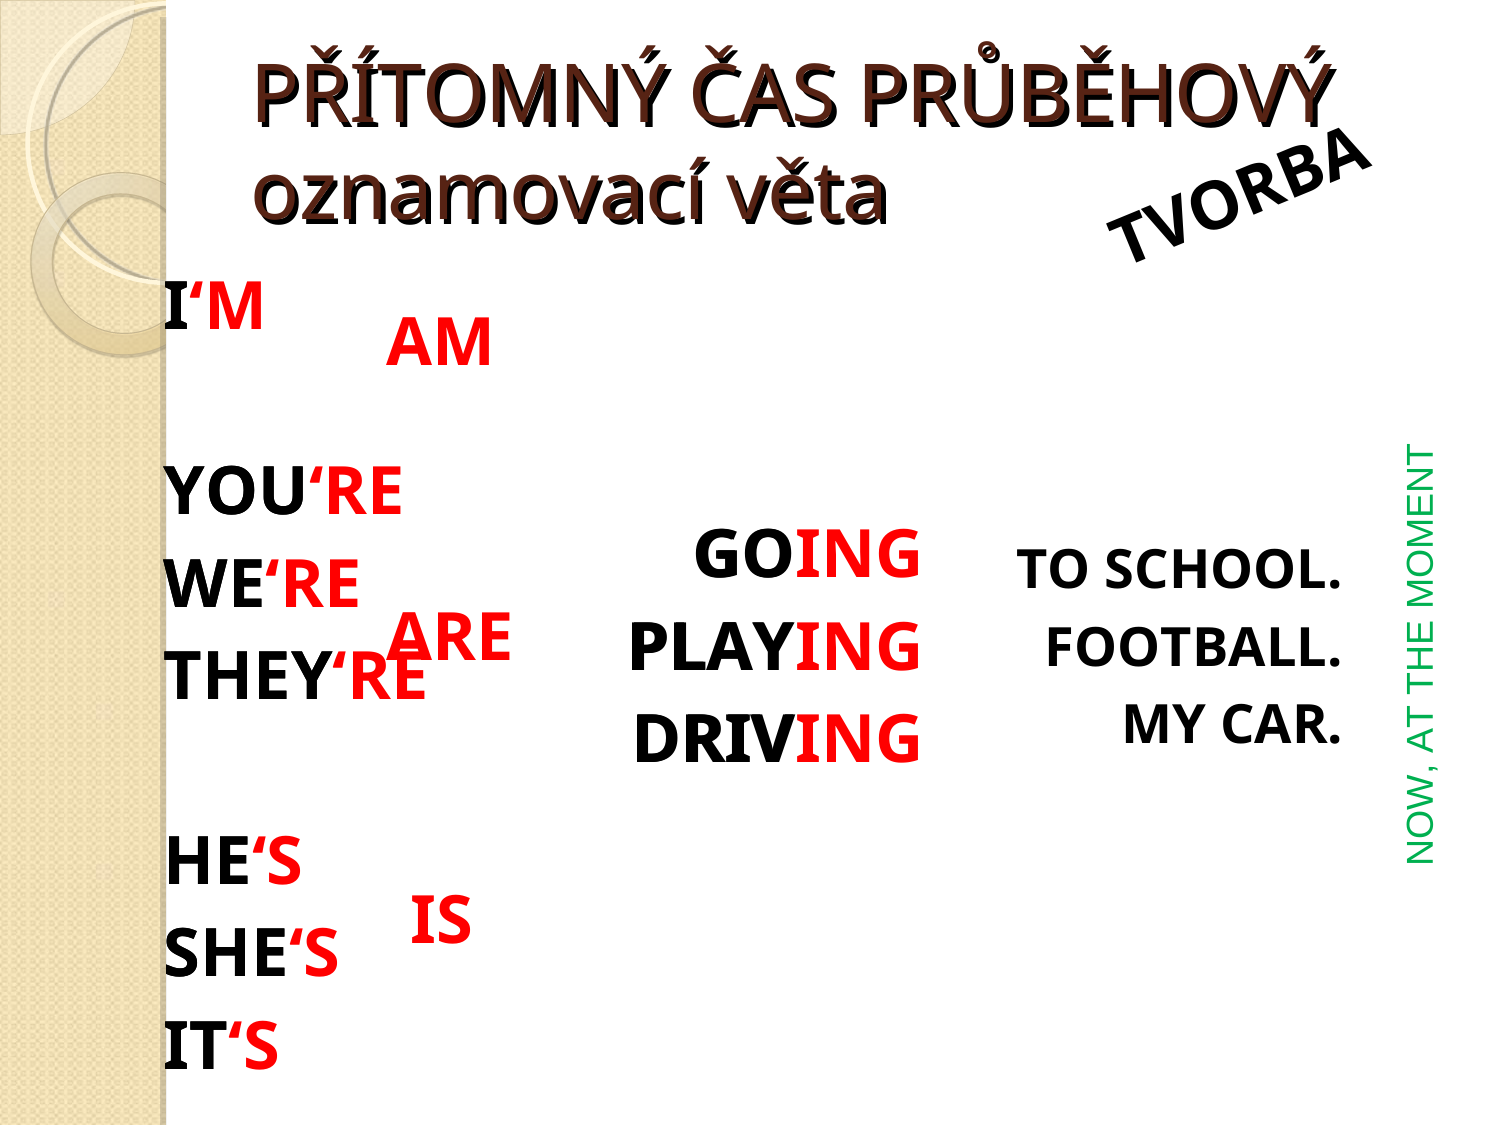

# PŘÍTOMNÝ ČAS PRŮBĚHOVÝ oznamovací věta
TVORBA
I
YOU
WE
THEY
HE
SHE
IT
I‘M
YOU‘RE
WE‘RE
THEY‘RE
HE‘S
SHE‘S
IT‘S
AM
GOING
PLAYING
DRIVING
GO
PLAY
DRIV
TO SCHOOL.
FOOTBALL.
MY CAR.
ARE
NOW, AT THE MOMENT
IS